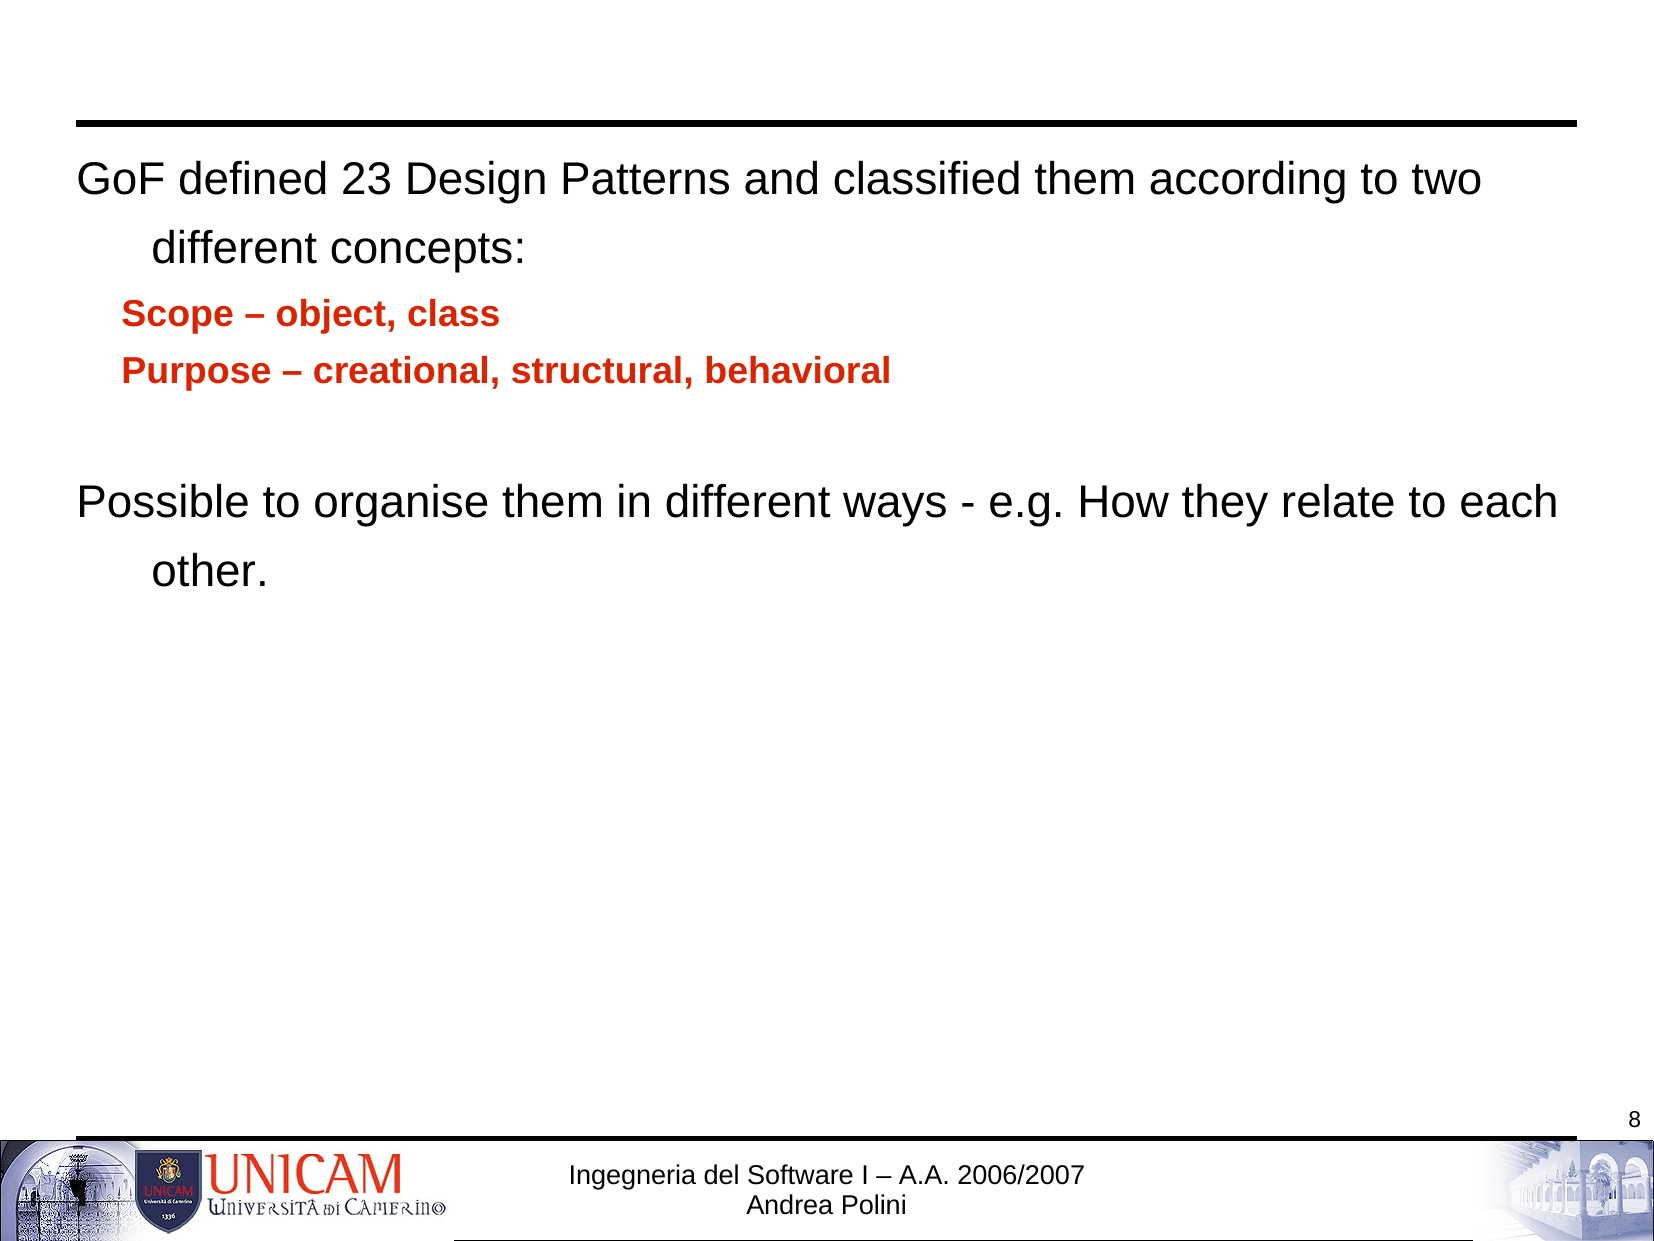

#
GoF defined 23 Design Patterns and classified them according to two different concepts:
Scope – object, class
Purpose – creational, structural, behavioral
Possible to organise them in different ways - e.g. How they relate to each other.
8